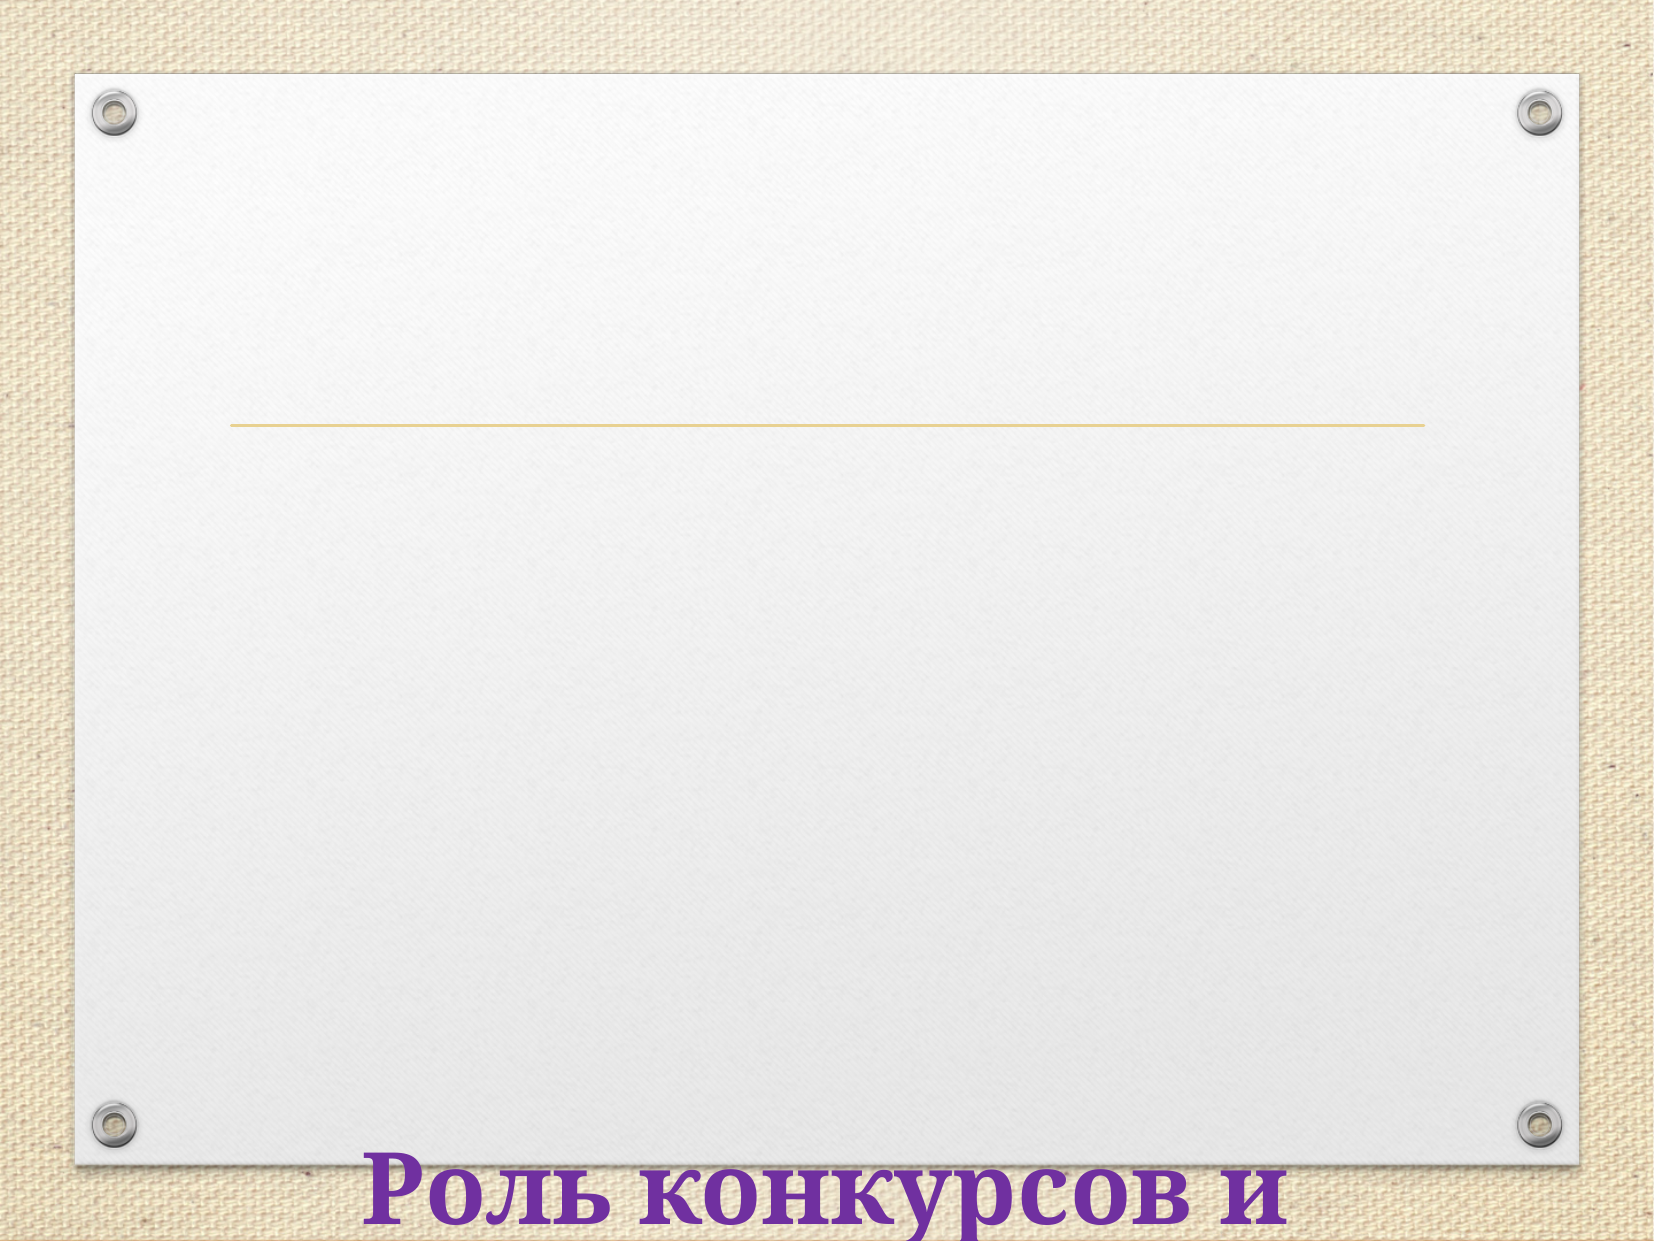

# Роль конкурсов и фестивалей в формировании личности ребенка Составил: учитель музыки ГБОУ СОШ с. Самовольно-Ивановка Симонова О.А.